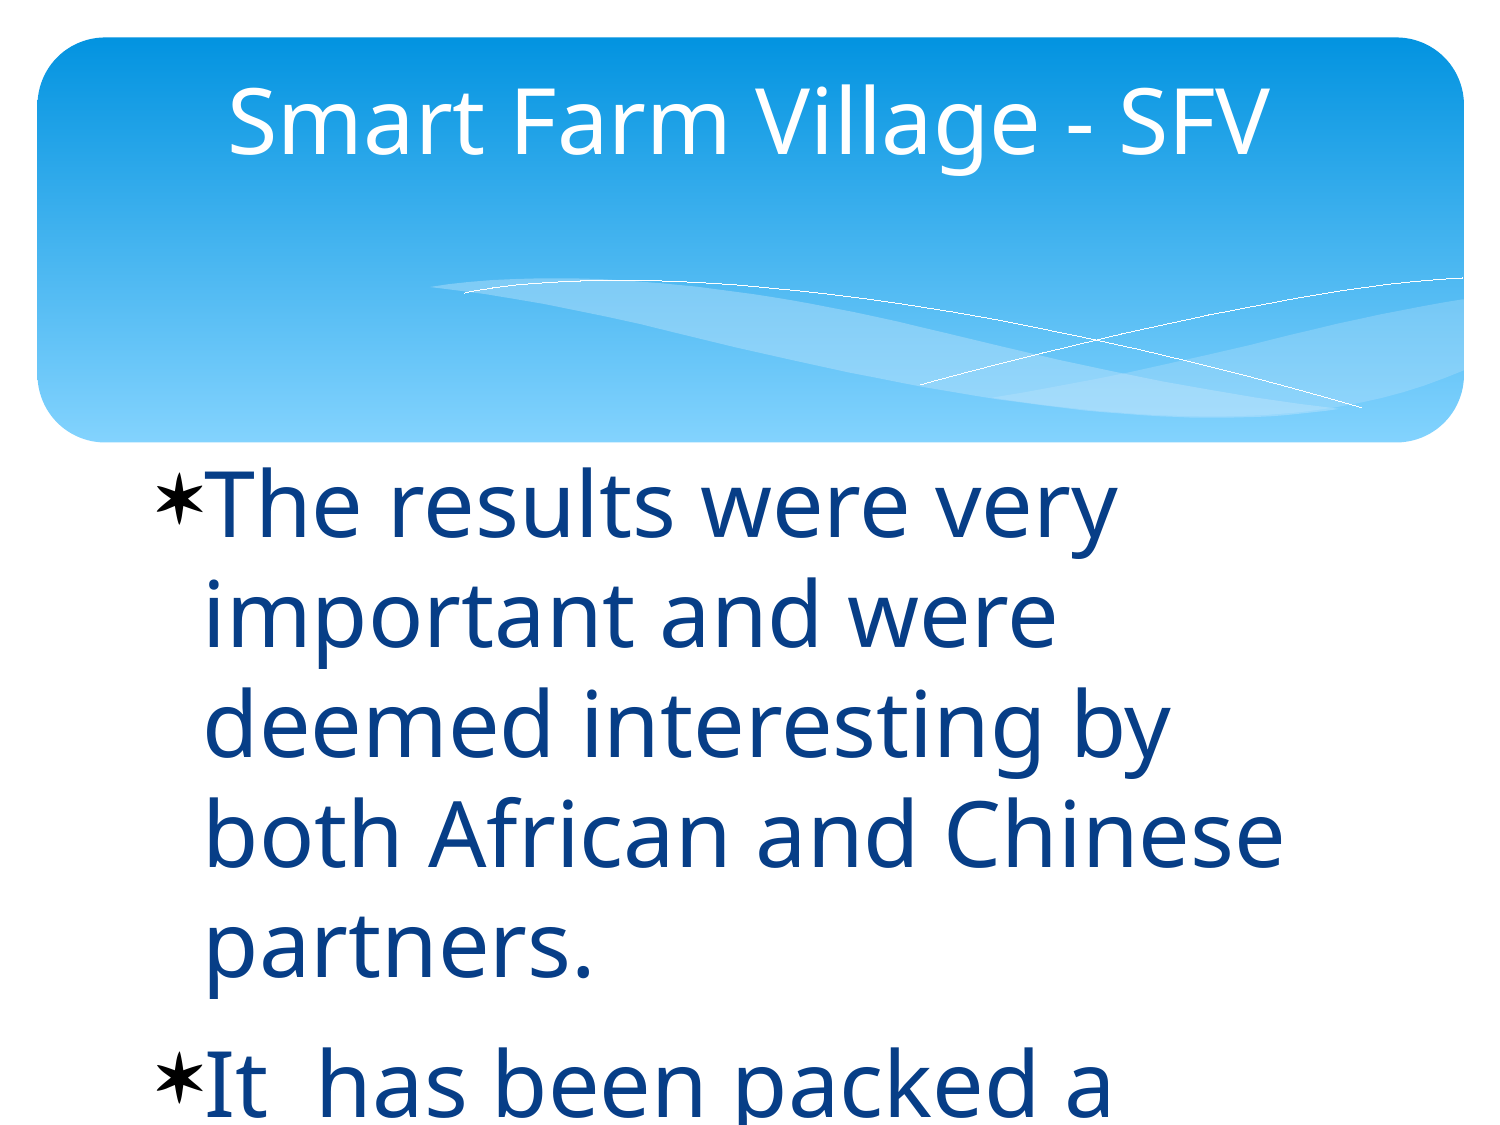

Smart Farm Village - SFV
# The results were very important and were deemed interesting by both African and Chinese partners.
It has been packed a proposal for EXPO2015 - Milan called with the help of friends from Sierra Leone "SMART FARM VILLAGE – SFV”